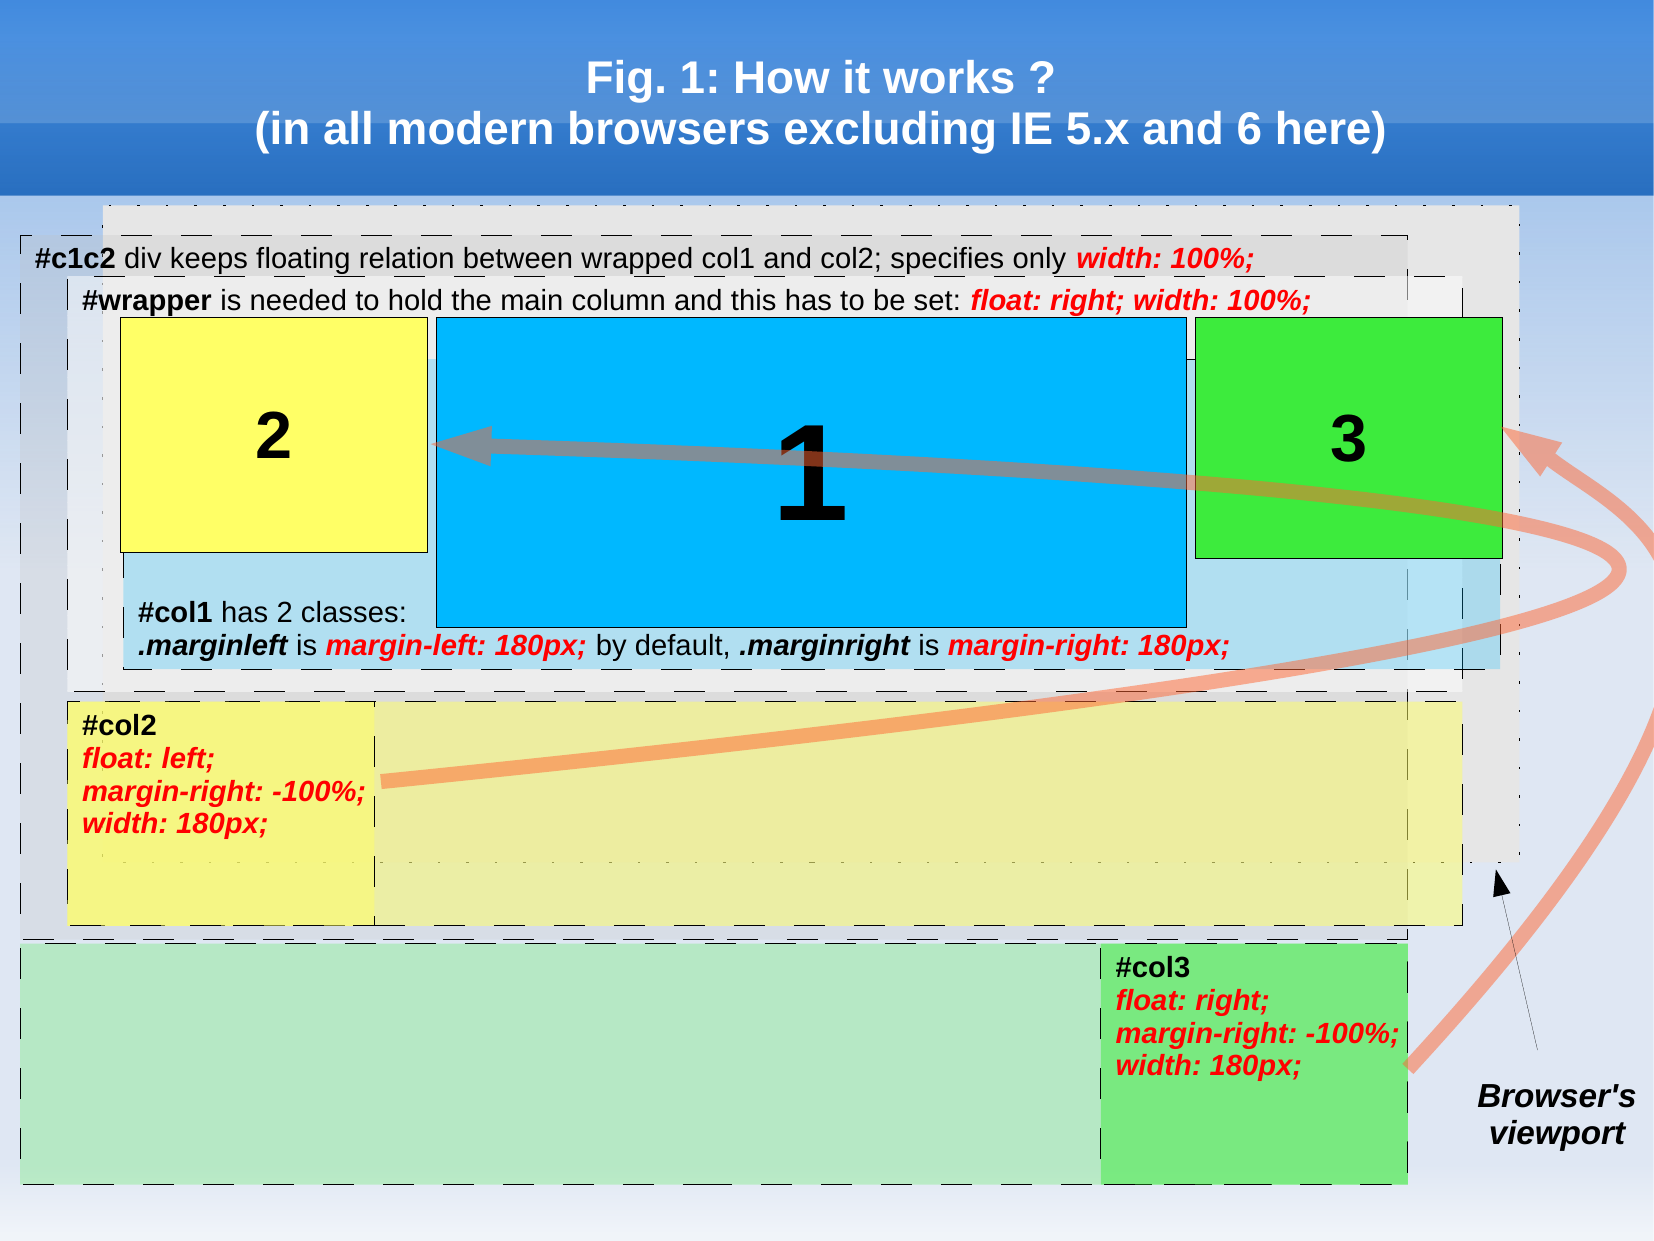

# Fig. 1: How it works ? (in all modern browsers excluding IE 5.x and 6 here)
#c1c2 div keeps floating relation between wrapped col1 and col2; specifies only width: 100%;
#wrapper is needed to hold the main column and this has to be set: float: right; width: 100%;
2
1
3
#col1 has 2 classes:
.marginleft is margin-left: 180px; by default, .marginright is margin-right: 180px;
#col2
float: left;
margin-right: -100%;
width: 180px;
#col3
float: right;
margin-right: -100%;
width: 180px;
Browser's
viewport